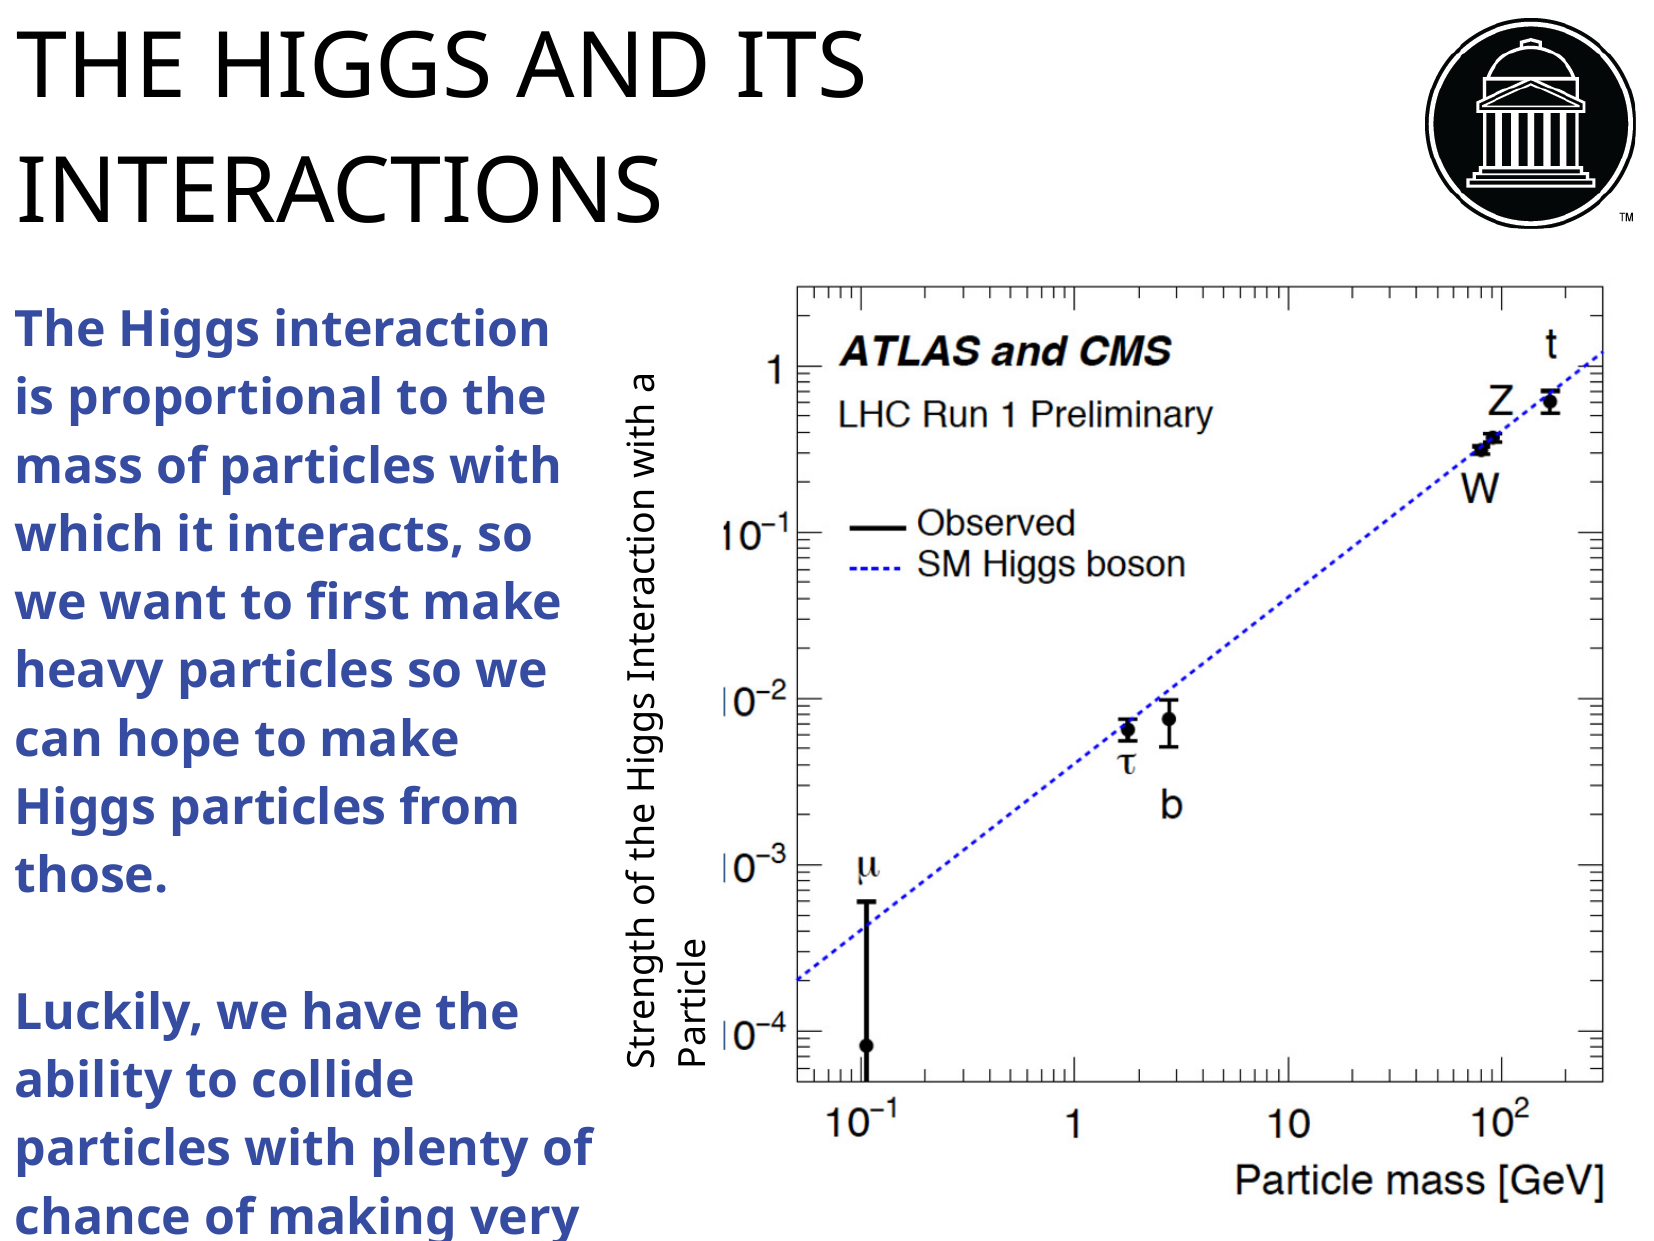

# THE HIGGS AND ITS INTERACTIONS
The Higgs interaction is proportional to the mass of particles with which it interacts, so we want to first make heavy particles so we can hope to make Higgs particles from those.
Luckily, we have the ability to collide particles with plenty of chance of making very heavy objects!
Strength of the Higgs Interaction with a Particle
12
Stephen J. Sekula - SMU